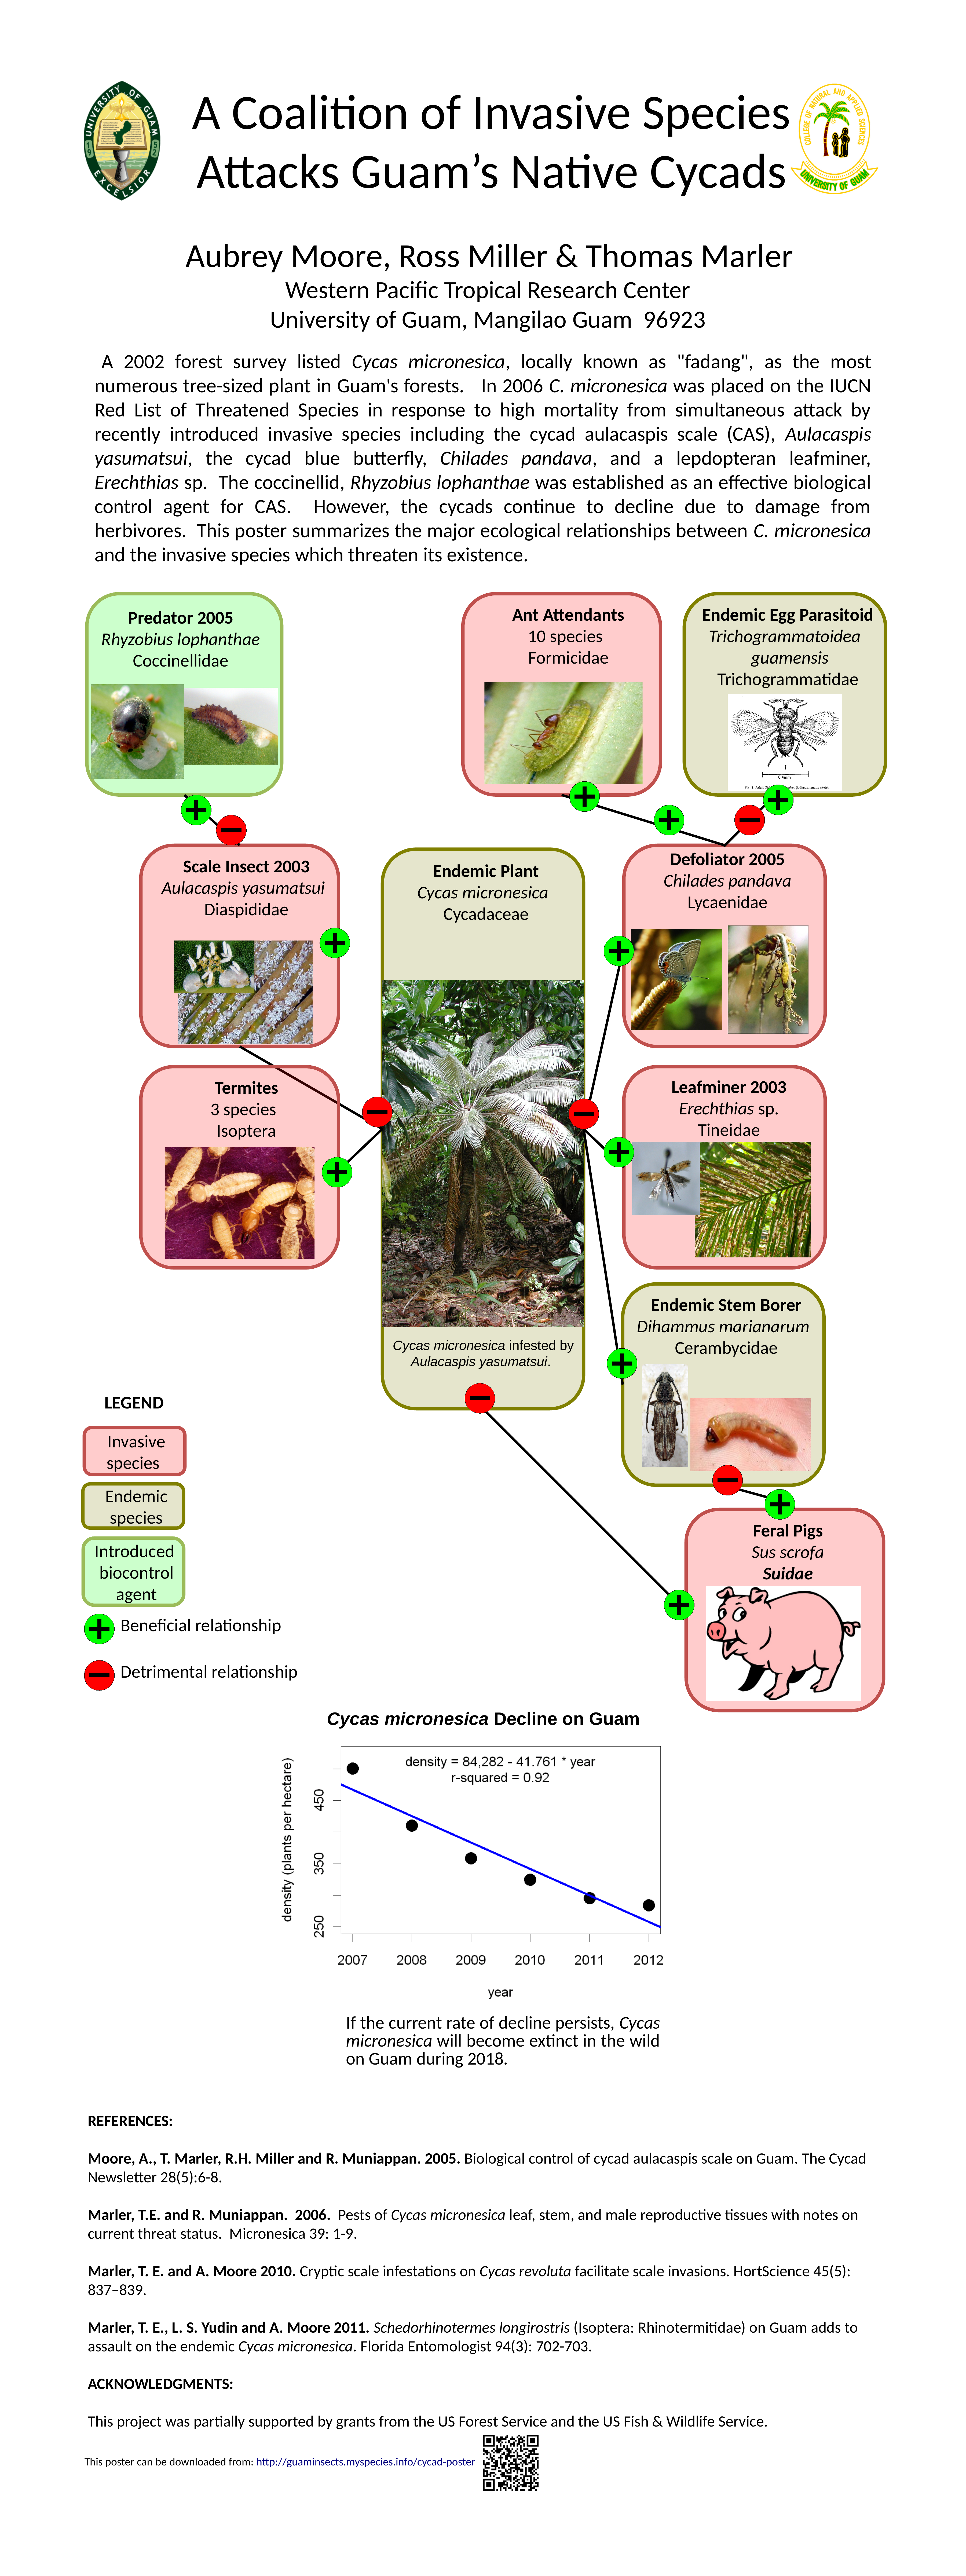

A Coalition of Invasive Species
Attacks Guam’s Native Cycads
Aubrey Moore, Ross Miller & Thomas Marler
Western Pacific Tropical Research Center
University of Guam, Mangilao Guam 96923
A 2002 forest survey listed Cycas micronesica, locally known as "fadang", as the most numerous tree-sized plant in Guam's forests. In 2006 C. micronesica was placed on the IUCN Red List of Threatened Species in response to high mortality from simultaneous attack by recently introduced invasive species including the cycad aulacaspis scale (CAS), Aulacaspis yasumatsui, the cycad blue butterfly, Chilades pandava, and a lepdopteran leafminer, Erechthias sp. The coccinellid, Rhyzobius lophanthae was established as an effective biological control agent for CAS. However, the cycads continue to decline due to damage from herbivores. This poster summarizes the major ecological relationships between C. micronesica and the invasive species which threaten its existence.
Predator 2005
Rhyzobius lophanthae
Coccinellidae
Ant Attendants
10 species
Formicidae
Endemic Egg Parasitoid
Trichogrammatoidea
 guamensis
Trichogrammatidae
Scale Insect 2003
Aulacaspis yasumatsui
Diaspididae
Defoliator 2005
Chilades pandava
Lycaenidae
Endemic Plant
Cycas micronesica
Cycadaceae
Cycas micronesica infested by Aulacaspis yasumatsui.
Termites
3 species
Isoptera
Leafminer 2003
Erechthias sp.
Tineidae
Endemic Stem Borer
Dihammus marianarum
Cerambycidae
LEGEND
Invasive species
Endemic
species
Introduced
biocontrol
agent
Beneficial relationship
Detrimental relationship
Feral Pigs
Sus scrofa
Suidae
Cycas micronesica Decline on Guam
If the current rate of decline persists, Cycas micronesica will become extinct in the wild on Guam during 2018.
REFERENCES:
Moore, A., T. Marler, R.H. Miller and R. Muniappan. 2005. Biological control of cycad aulacaspis scale on Guam. The Cycad Newsletter 28(5):6-8.
Marler, T.E. and R. Muniappan. 2006. Pests of Cycas micronesica leaf, stem, and male reproductive tissues with notes on current threat status. Micronesica 39: 1-9.
Marler, T. E. and A. Moore 2010. Cryptic scale infestations on Cycas revoluta facilitate scale invasions. HortScience 45(5): 837–839.
Marler, T. E., L. S. Yudin and A. Moore 2011. Schedorhinotermes longirostris (Isoptera: Rhinotermitidae) on Guam adds to assault on the endemic Cycas micronesica. Florida Entomologist 94(3): 702-703.
ACKNOWLEDGMENTS:
This project was partially supported by grants from the US Forest Service and the US Fish & Wildlife Service.
This poster can be downloaded from: http://guaminsects.myspecies.info/cycad-poster